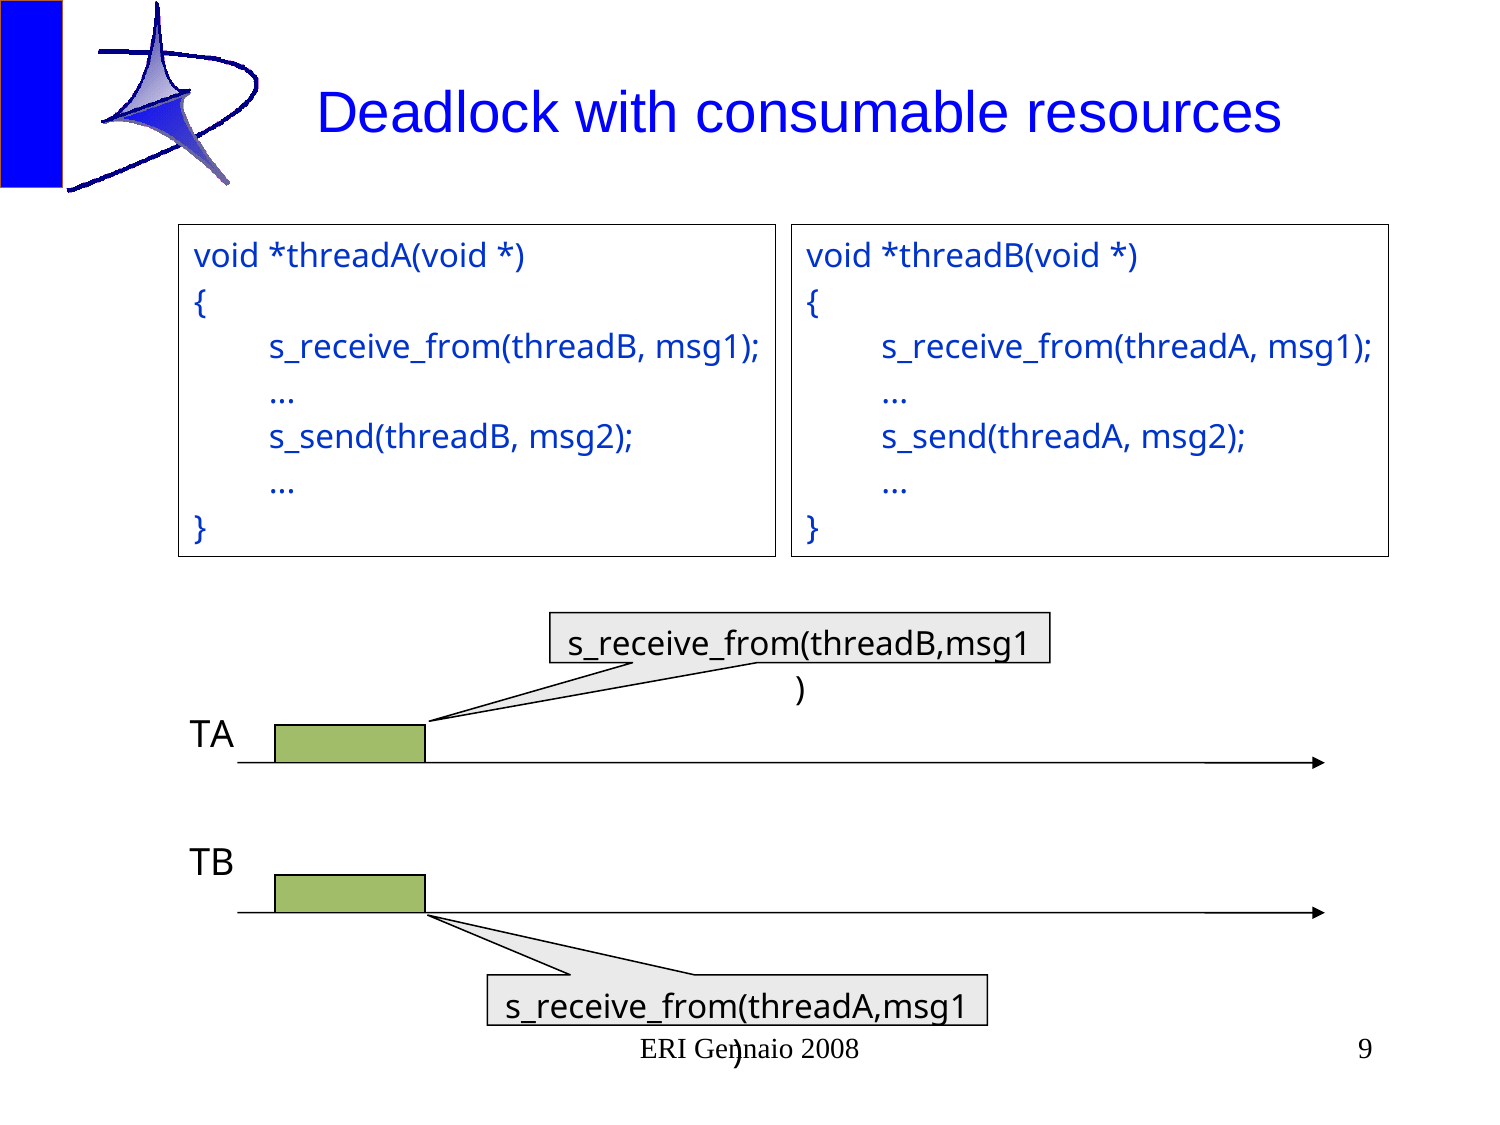

# Deadlock with consumable resources
void *threadA(void *)‏
{
	s_receive_from(threadB, msg1);
	...
	s_send(threadB, msg2);
	...
}
void *threadB(void *)‏
{
	s_receive_from(threadA, msg1);
	...
	s_send(threadA, msg2);
	...
}
s_receive_from(threadB,msg1)‏
TA
TB
s_receive_from(threadA,msg1)‏
ERI Gennaio 2008
9